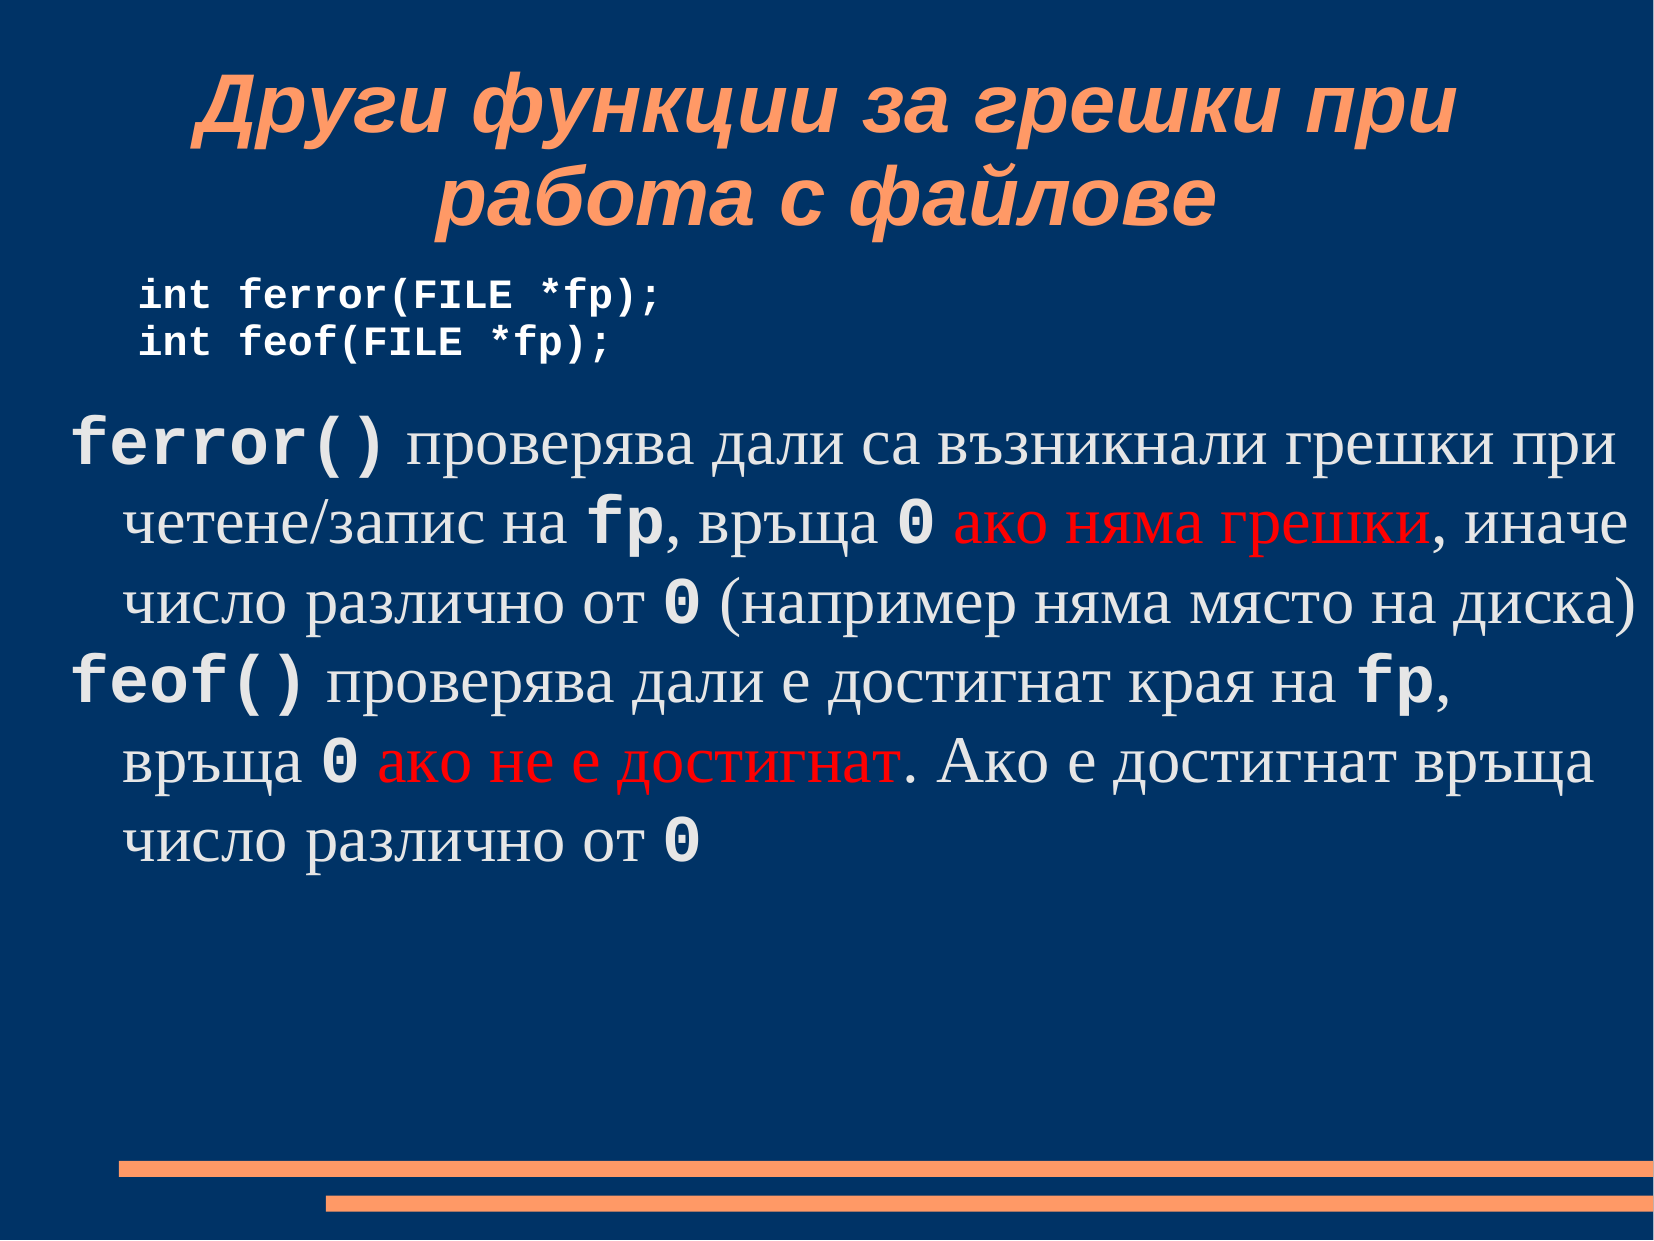

# Други функции за грешки при работа с файлове
int ferror(FILE *fp);
int feof(FILE *fp);
ferror() проверява дали са възникнали грешки при четене/запис на fp, връща 0 ако няма грешки, иначе число различно от 0 (например няма място на диска)
feof() проверява дали е достигнат края на fp, връща 0 ако не е достигнат. Ако е достигнат връща число различно от 0